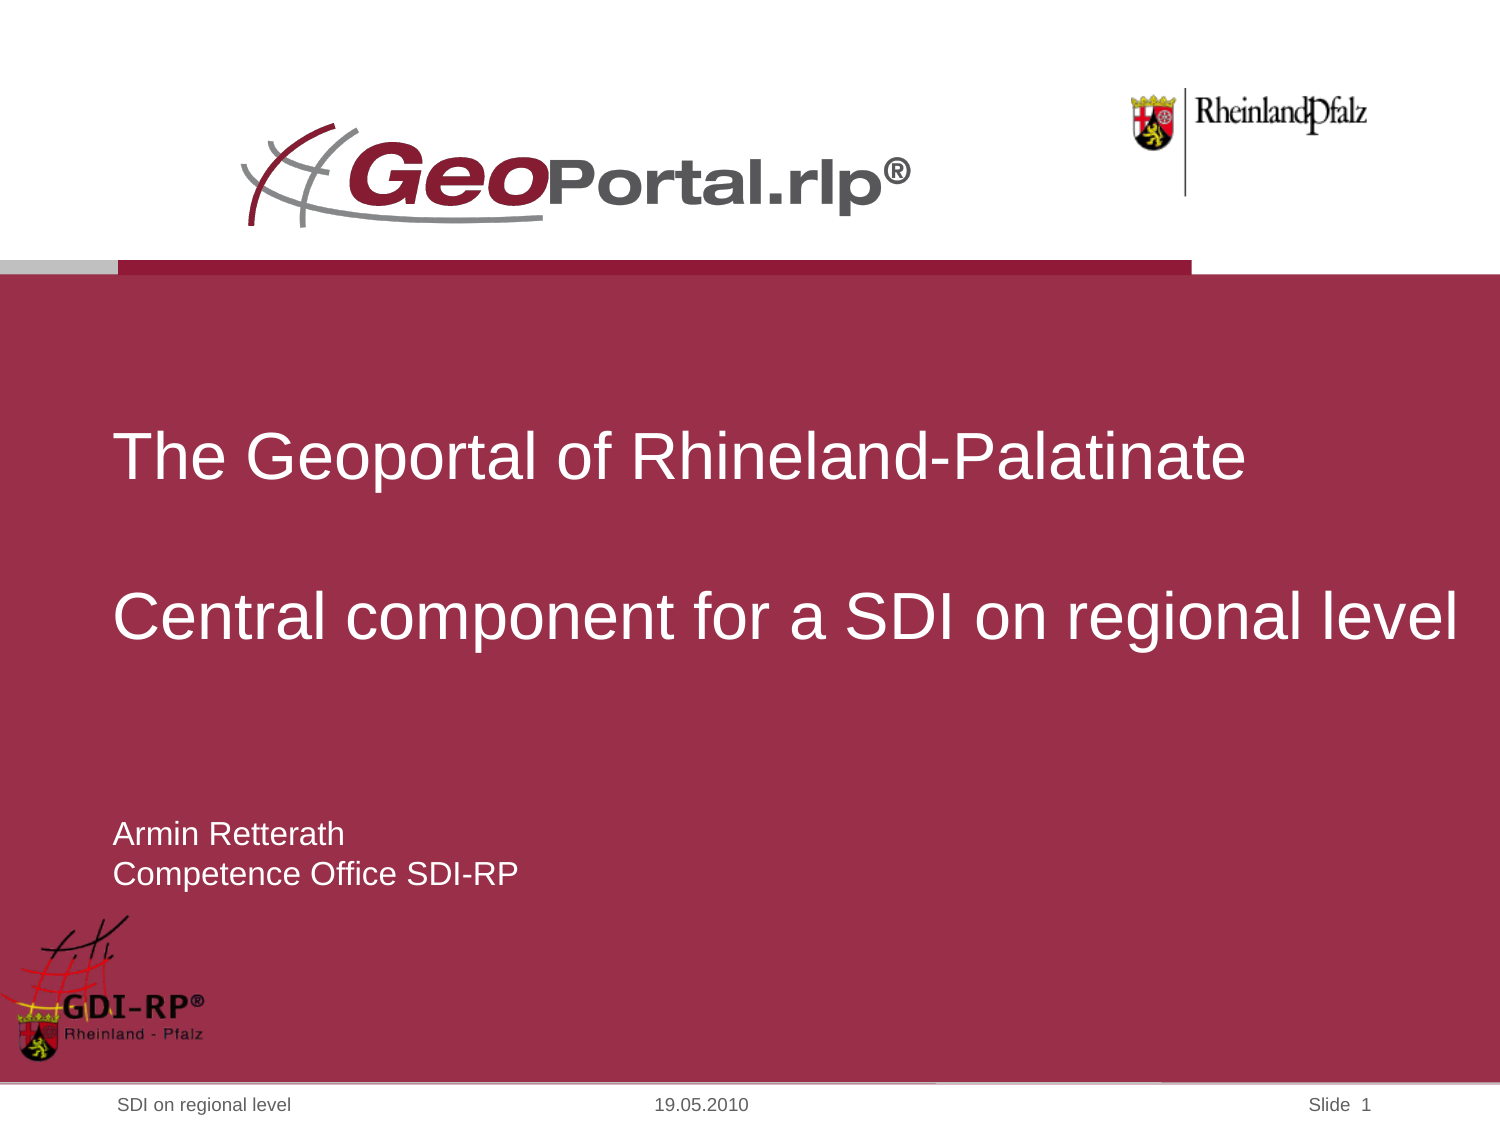

The Geoportal of Rhineland-Palatinate
Central component for a SDI on regional level
Armin Retterath
Competence Office SDI-RP